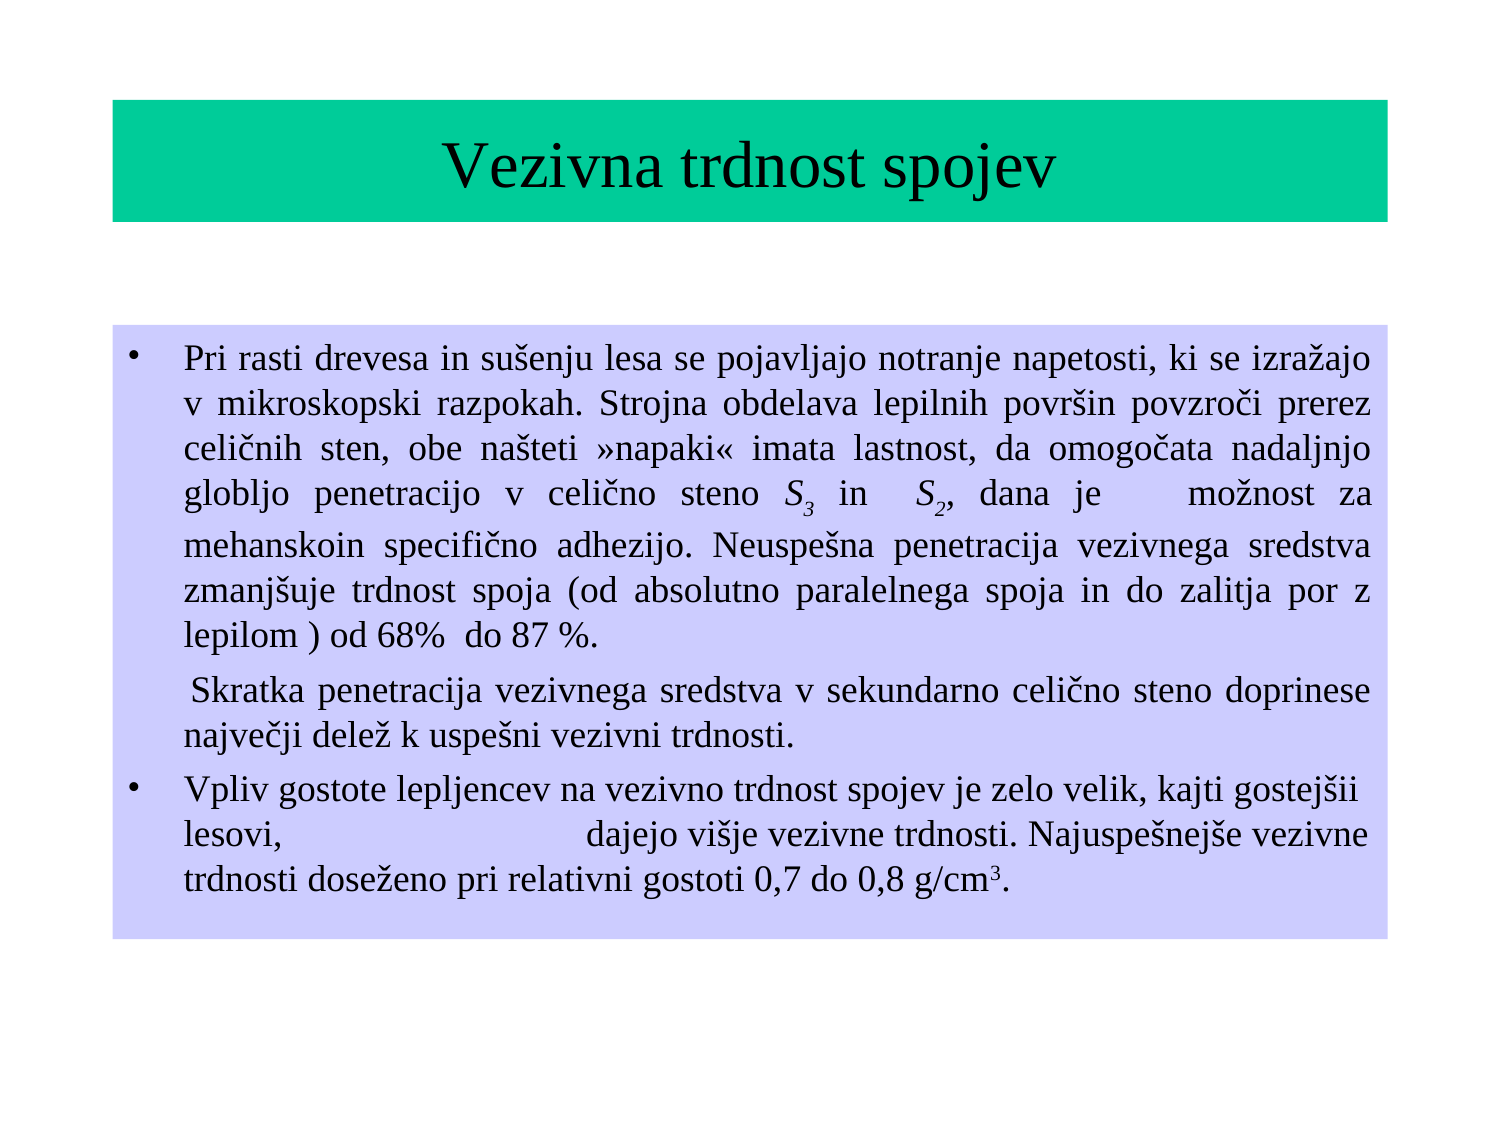

# Vezivna trdnost spojev
Pri rasti drevesa in sušenju lesa se pojavljajo notranje napetosti, ki se izražajo v mikroskopski razpokah. Strojna obdelava lepilnih površin povzroči prerez celičnih sten, obe našteti »napaki« imata lastnost, da omogočata nadaljnjo globljo penetracijo v celično steno S3 in S2, dana je 	možnost za mehanskoin specifično adhezijo. Neuspešna penetracija vezivnega sredstva zmanjšuje trdnost spoja (od absolutno paralelnega spoja in do zalitja por z lepilom ) od 68% do 87 %.
 Skratka penetracija vezivnega sredstva v sekundarno celično steno doprinese največji delež k uspešni vezivni trdnosti.
Vpliv gostote lepljencev na vezivno trdnost spojev je zelo velik, kajti gostejšii lesovi, dajejo višje vezivne trdnosti. Najuspešnejše vezivne trdnosti doseženo pri relativni gostoti 0,7 do 0,8 g/cm3.